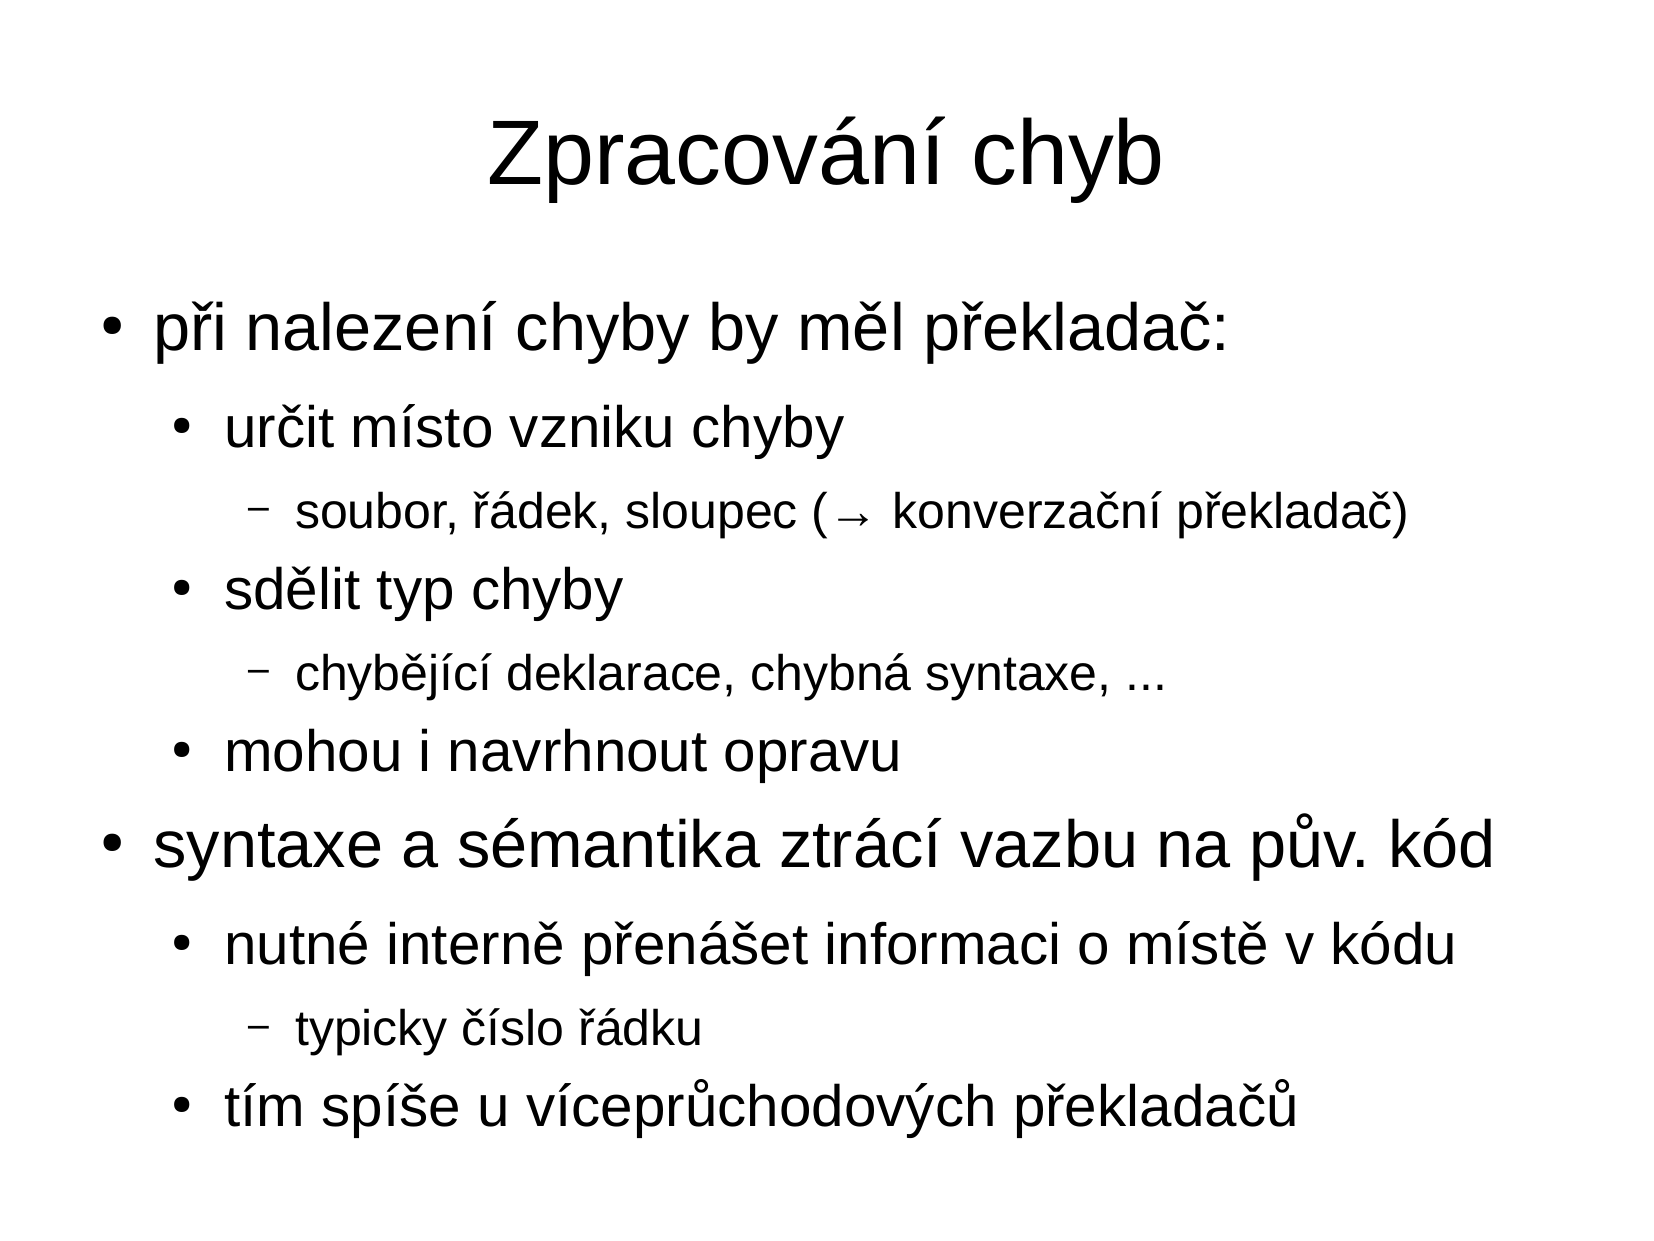

# Zpracování chyb
při nalezení chyby by měl překladač:
určit místo vzniku chyby
soubor, řádek, sloupec (→ konverzační překladač)
sdělit typ chyby
chybějící deklarace, chybná syntaxe, ...
mohou i navrhnout opravu
syntaxe a sémantika ztrácí vazbu na pův. kód
nutné interně přenášet informaci o místě v kódu
typicky číslo řádku
tím spíše u víceprůchodových překladačů